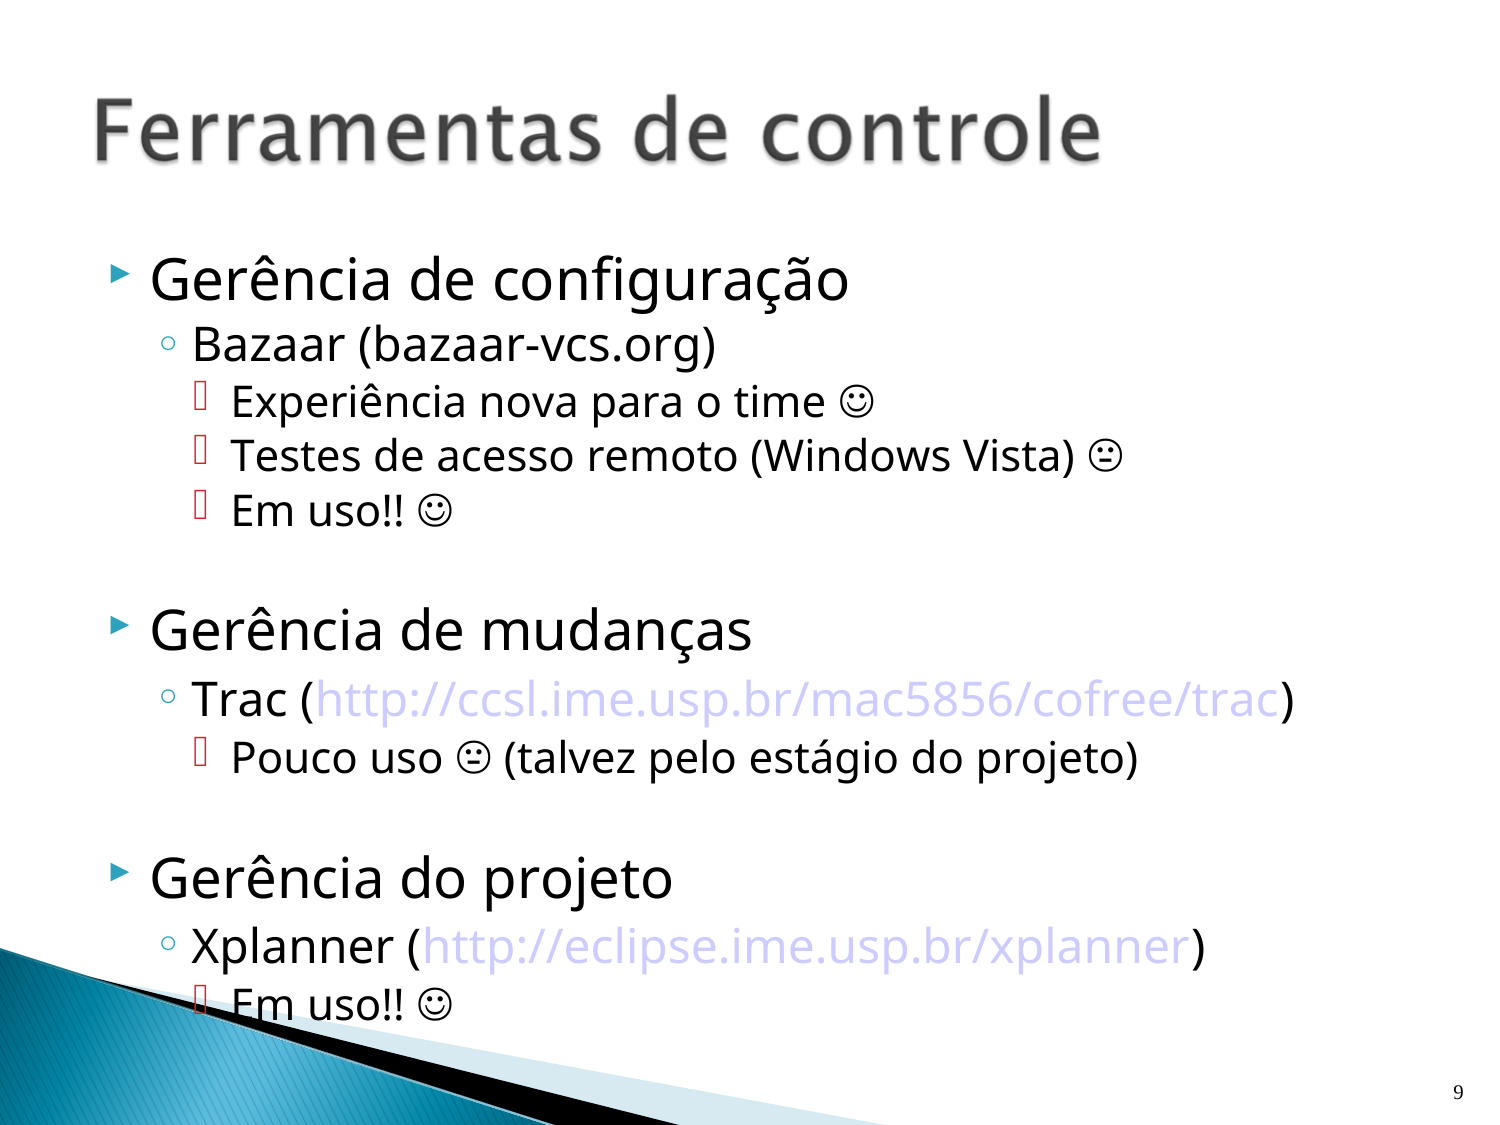

Gerência de configuração
Bazaar (bazaar-vcs.org)
Experiência nova para o time 
Testes de acesso remoto (Windows Vista) 
Em uso!! 
Gerência de mudanças
Trac (http://ccsl.ime.usp.br/mac5856/cofree/trac)
Pouco uso  (talvez pelo estágio do projeto)
Gerência do projeto
Xplanner (http://eclipse.ime.usp.br/xplanner)
Em uso!! 